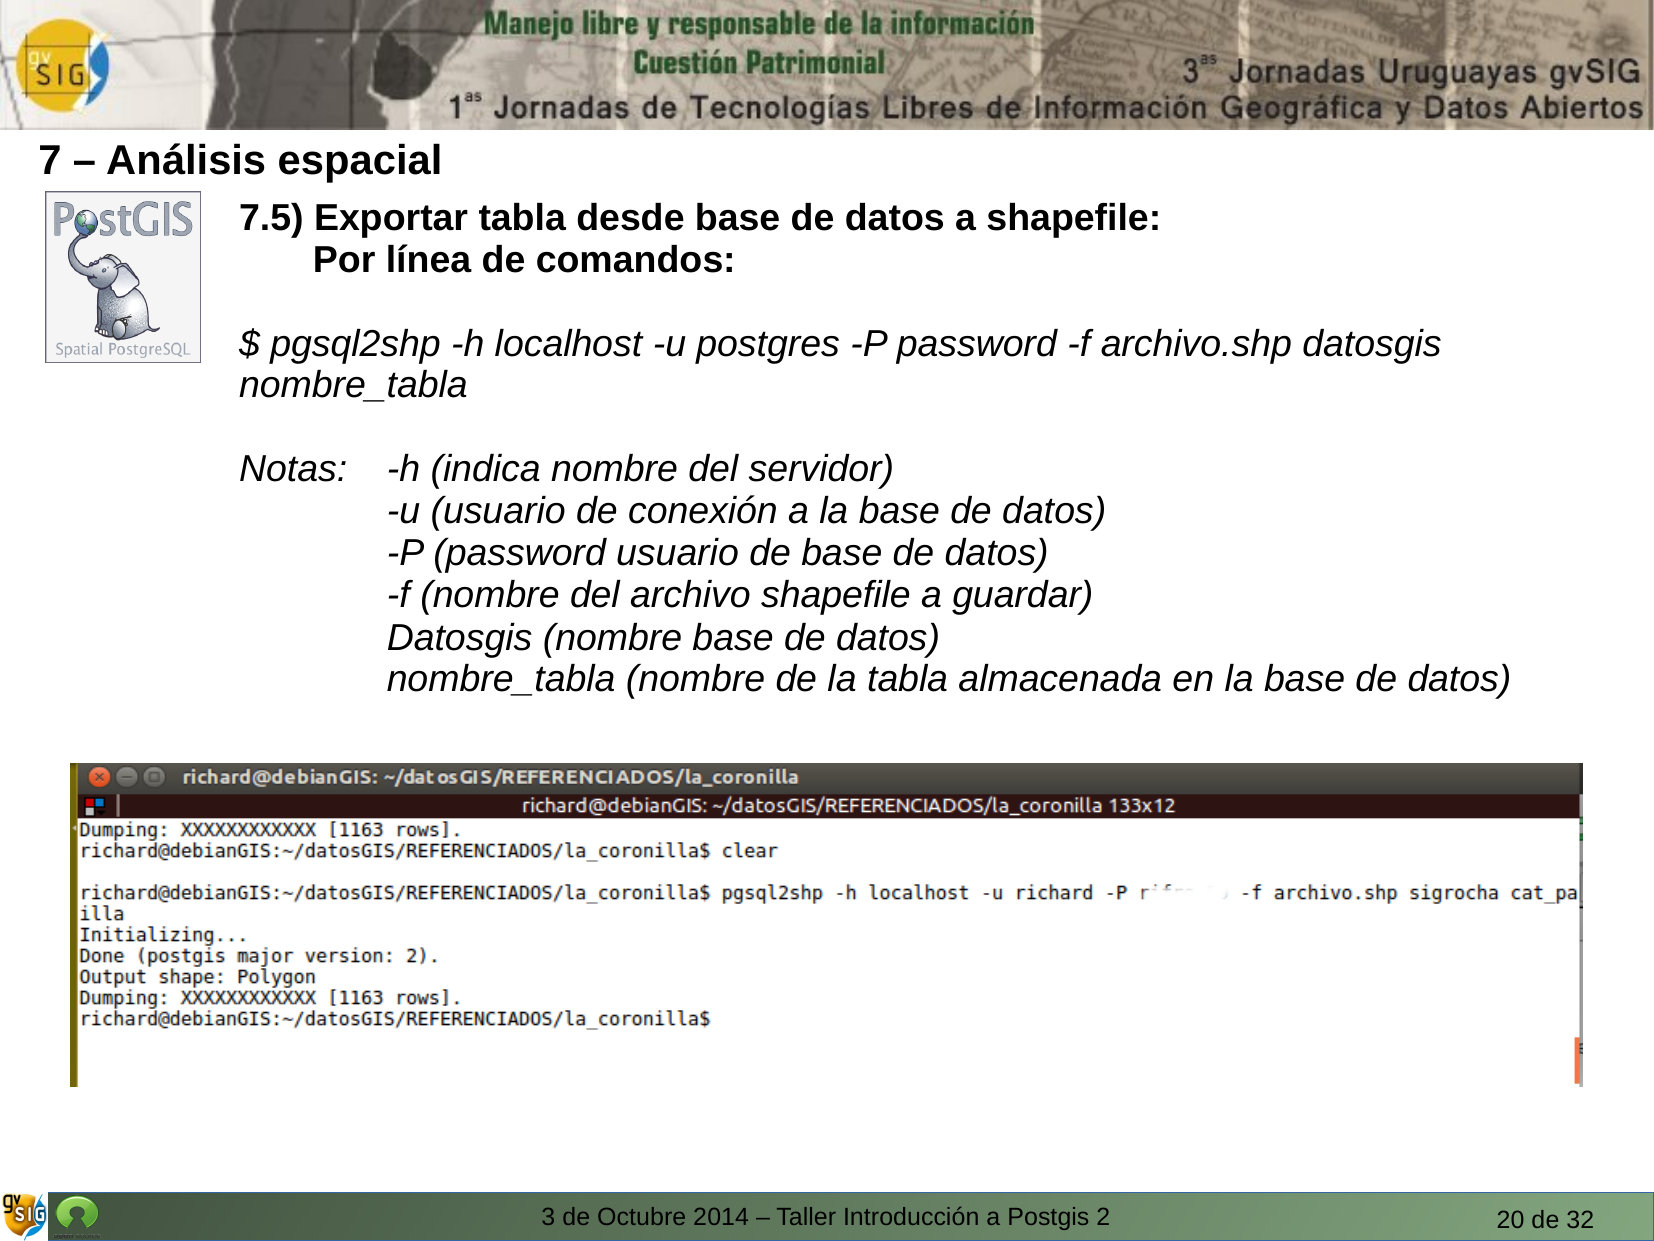

7 – Análisis espacial
7.5) Exportar tabla desde base de datos a shapefile:
	Por línea de comandos:
$ pgsql2shp -h localhost -u postgres -P password -f archivo.shp datosgis nombre_tabla
Notas: 	-h (indica nombre del servidor)
		-u (usuario de conexión a la base de datos)
		-P (password usuario de base de datos)
		-f (nombre del archivo shapefile a guardar)
		Datosgis (nombre base de datos)
		nombre_tabla (nombre de la tabla almacenada en la base de datos)
3 de Octubre 2014 – Taller Introducción a Postgis 2
 de 32